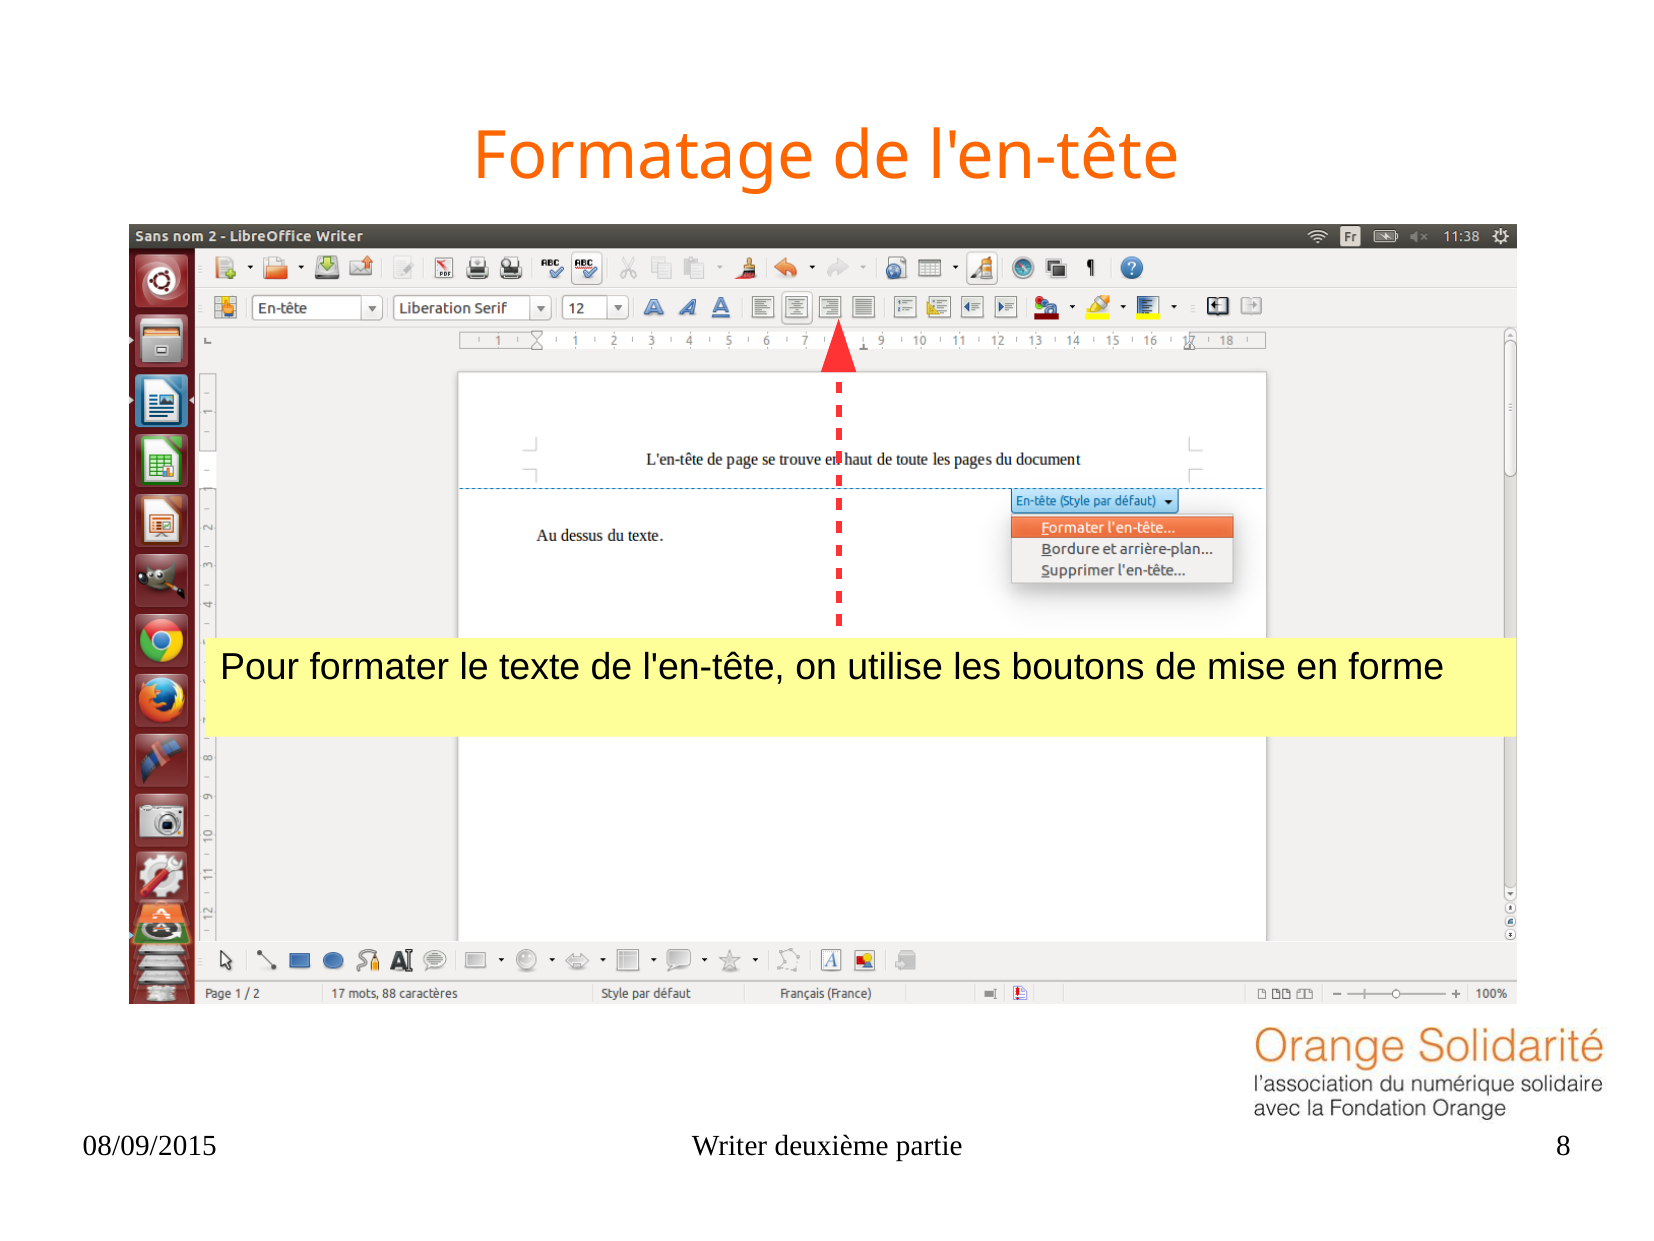

# Formatage de l'en-tête
Pour formater le texte de l'en-tête, on utilise les boutons de mise en forme
08/09/2015
Writer deuxième partie
8